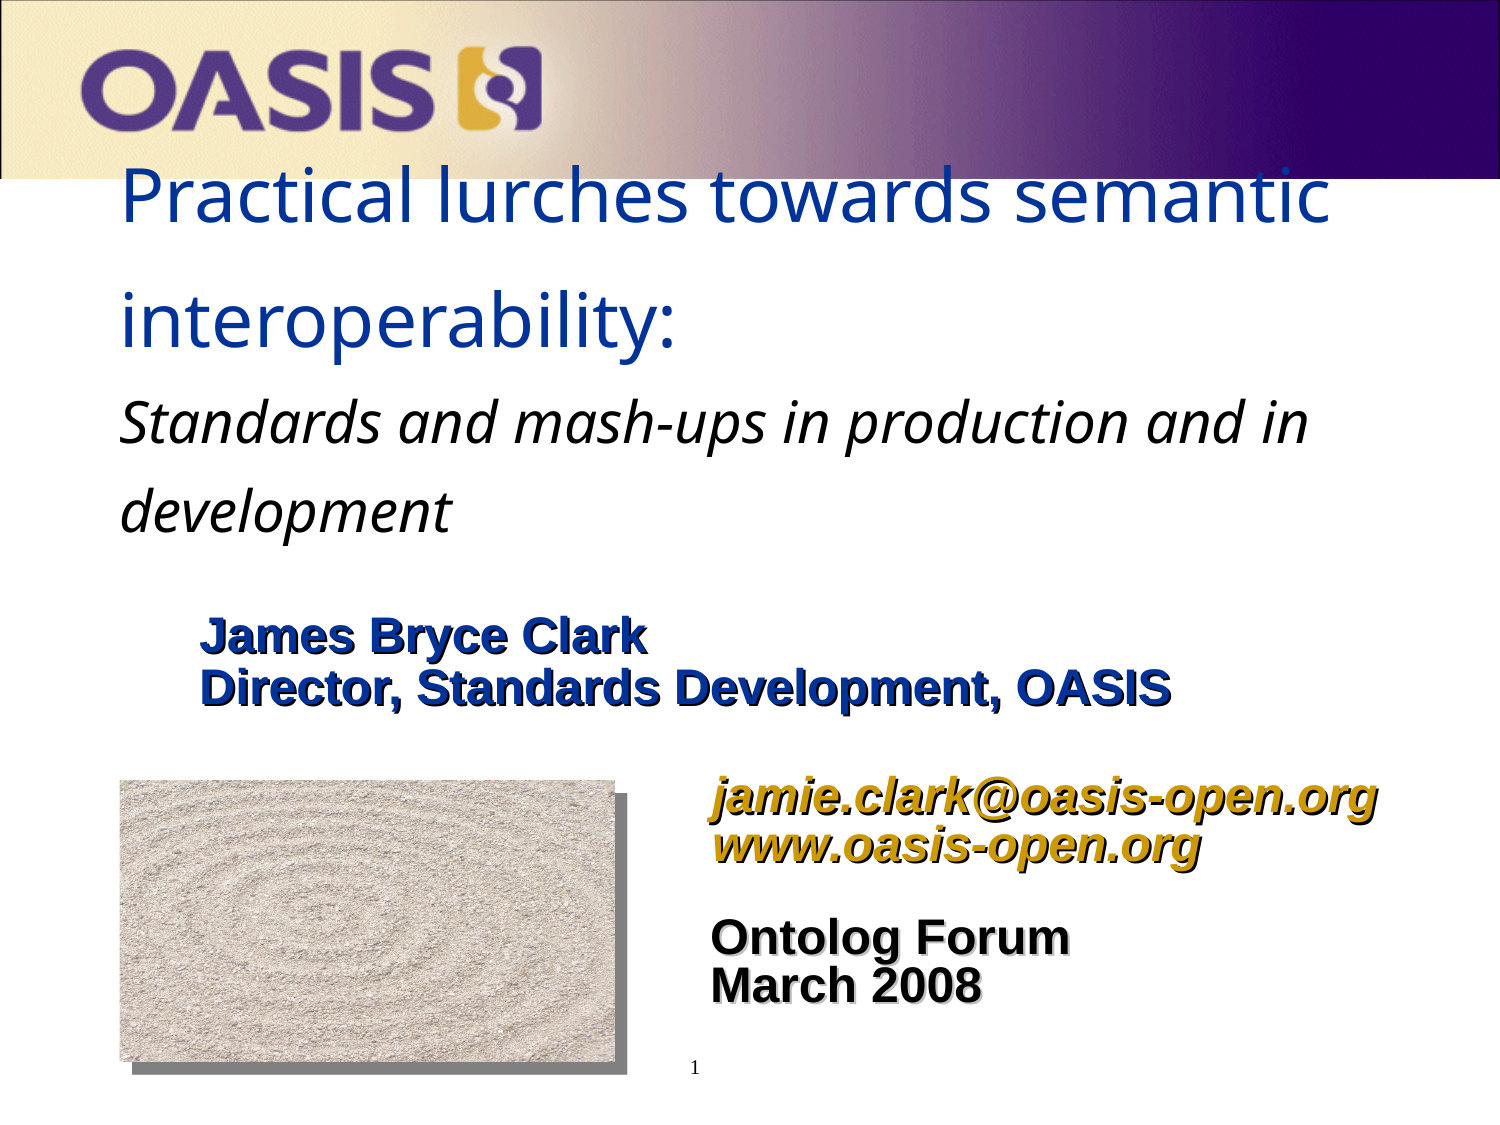

# Practical lurches towards semantic interoperability: Standards and mash-ups in production and in development
James Bryce Clark
Director, Standards Development, OASIS
jamie.clark@oasis-open.org
www.oasis-open.org
Ontolog Forum
March 2008